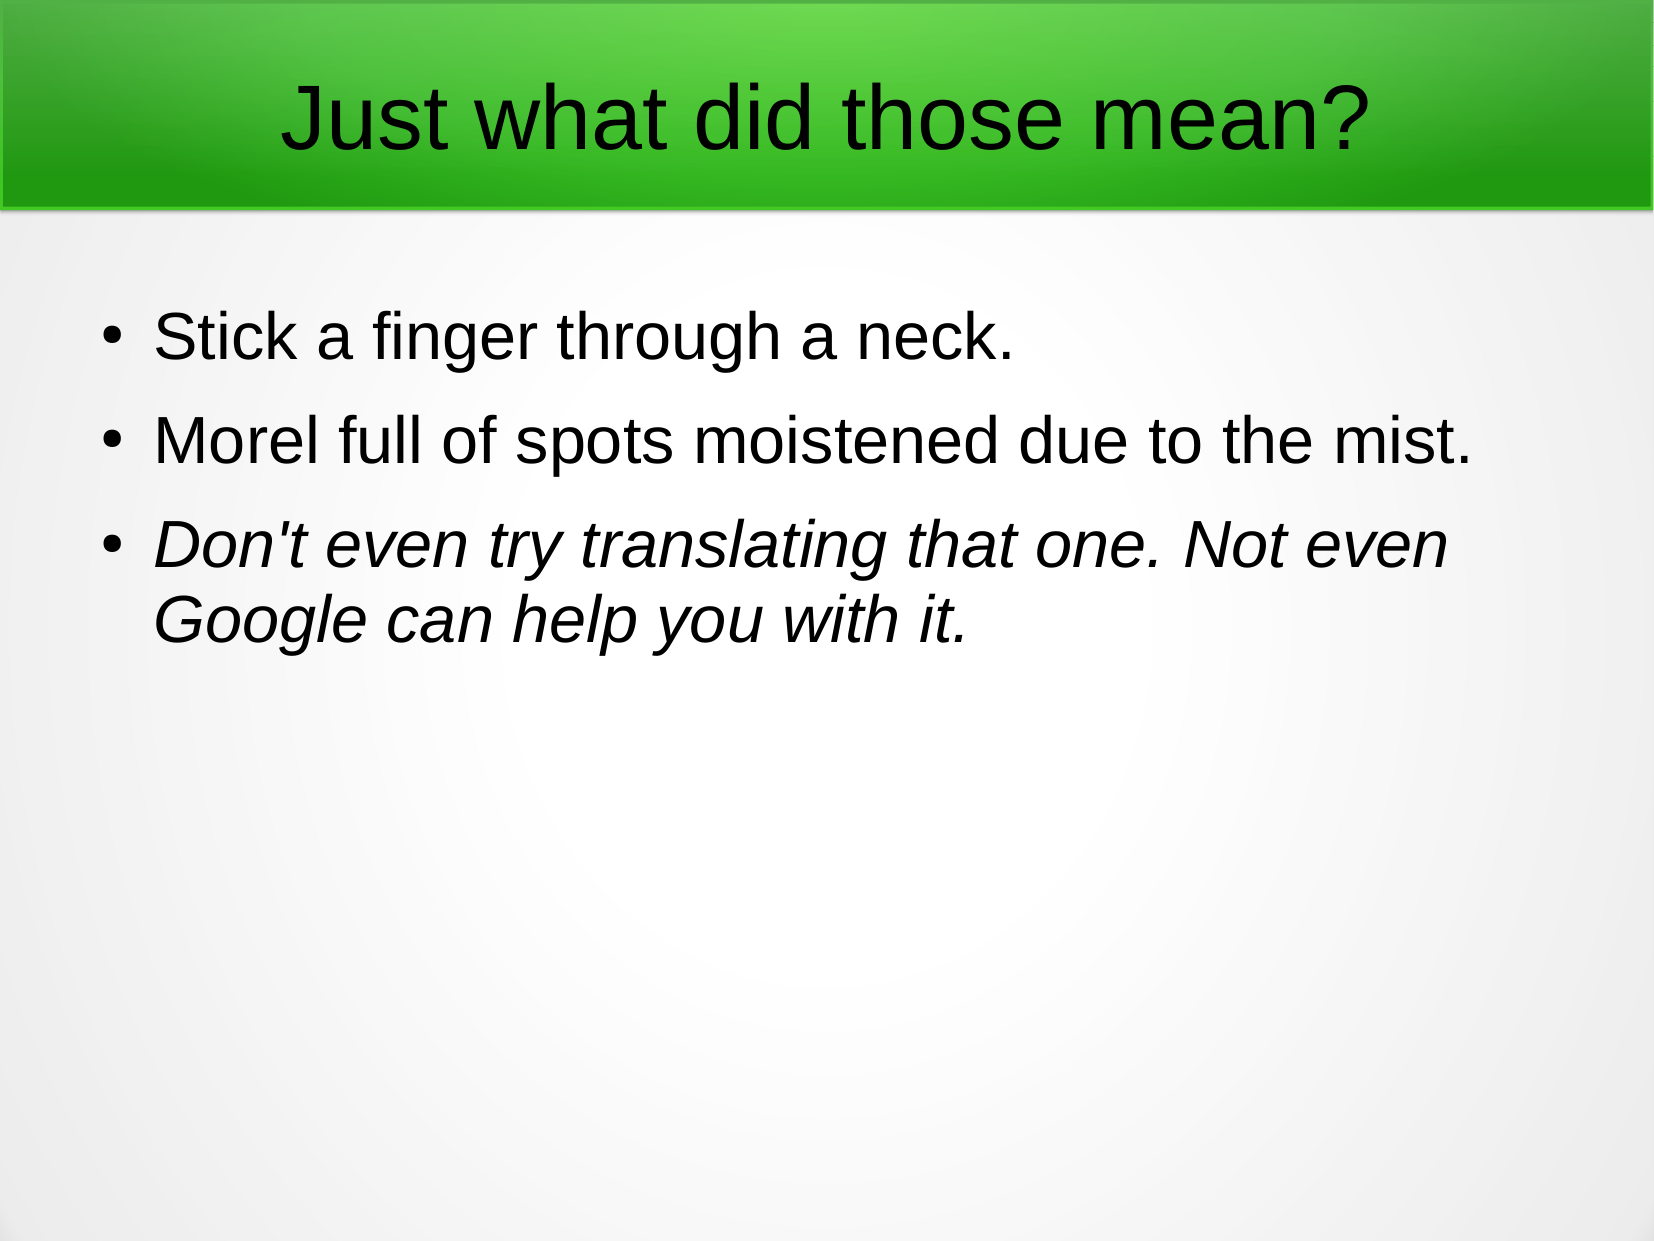

# Just what did those mean?
Stick a finger through a neck.
Morel full of spots moistened due to the mist.
Don't even try translating that one. Not even Google can help you with it.